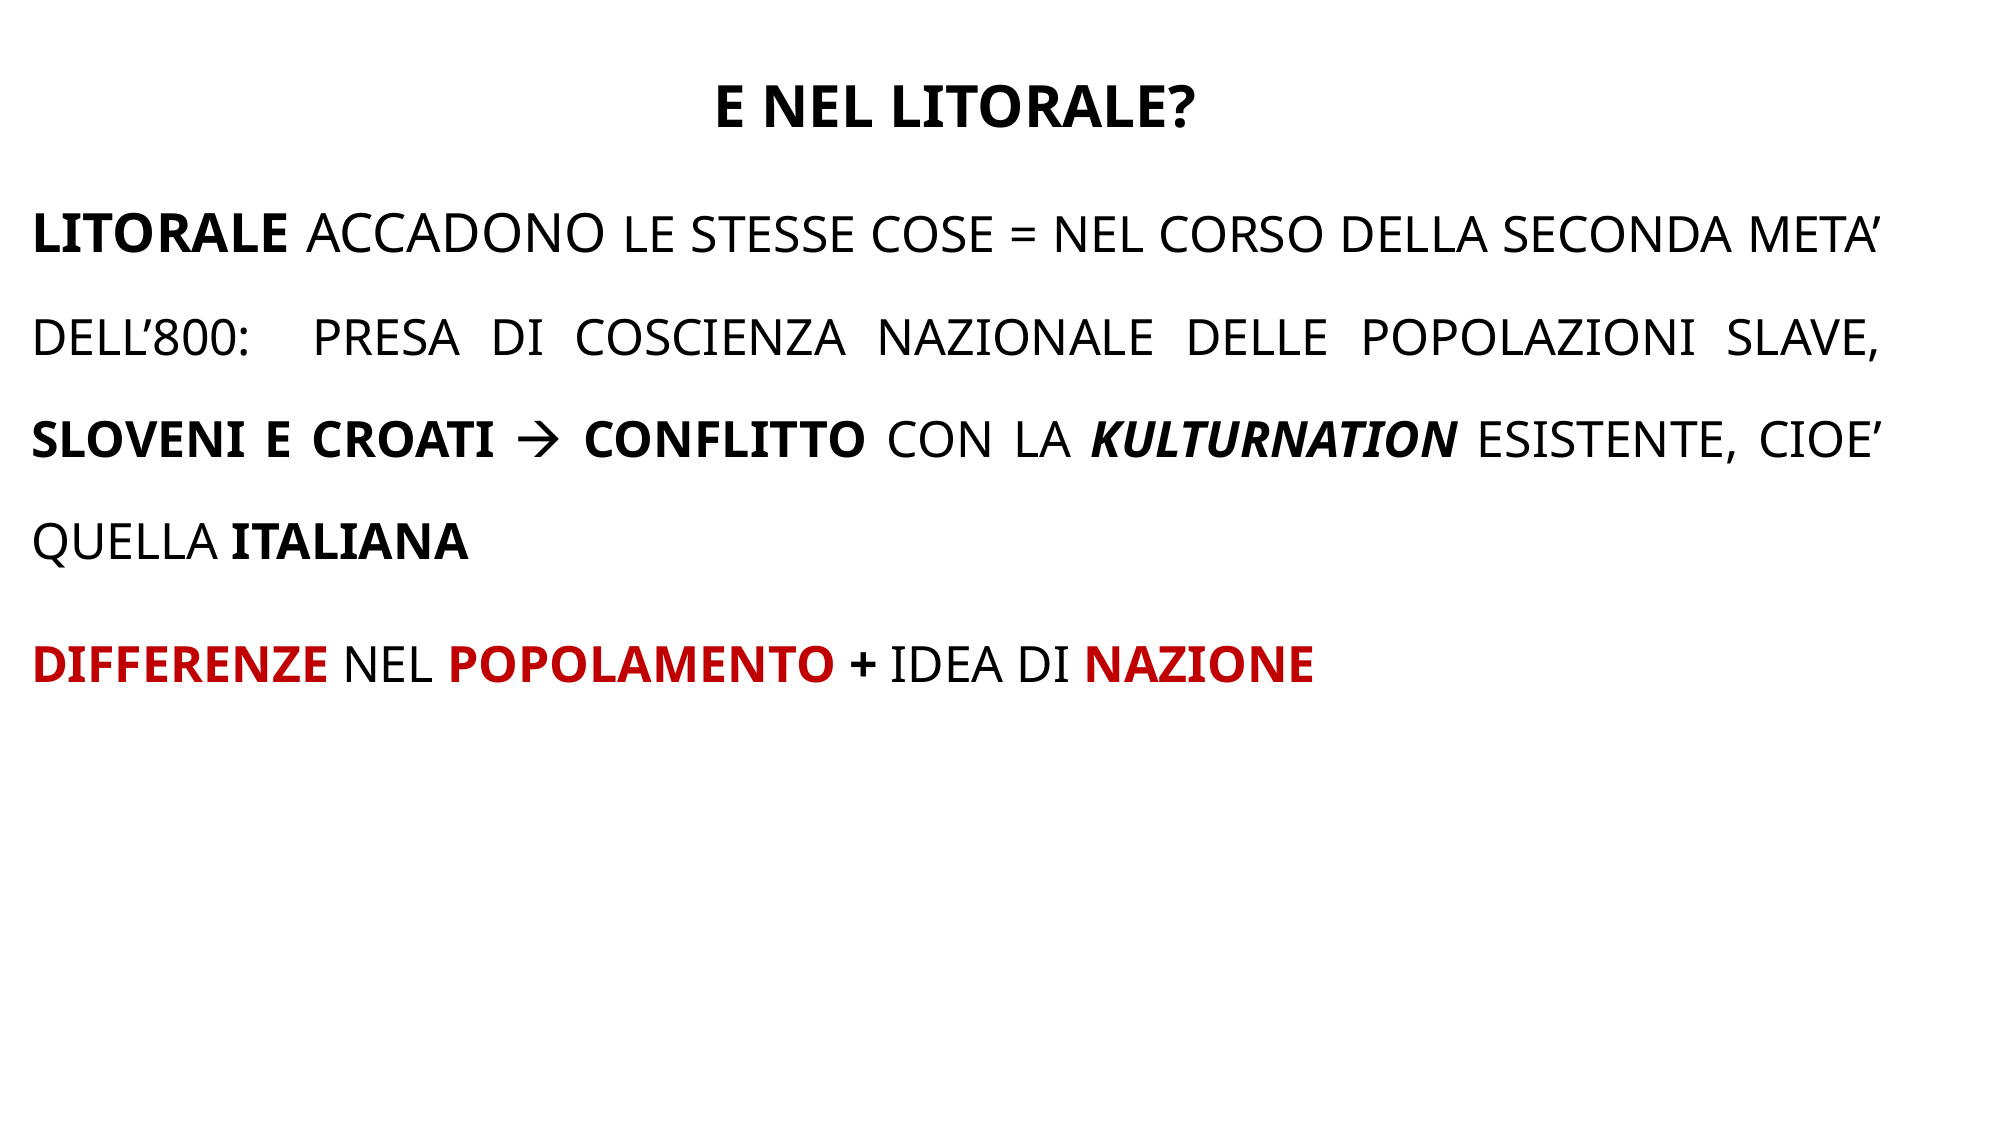

# E NEL LITORALE?
LITORALE ACCADONO LE STESSE COSE = NEL CORSO DELLA SECONDA META’ DELL’800: PRESA DI COSCIENZA NAZIONALE DELLE POPOLAZIONI SLAVE, SLOVENI E CROATI  CONFLITTO CON LA KULTURNATION ESISTENTE, CIOE’ QUELLA ITALIANA
DIFFERENZE NEL POPOLAMENTO + IDEA DI NAZIONE